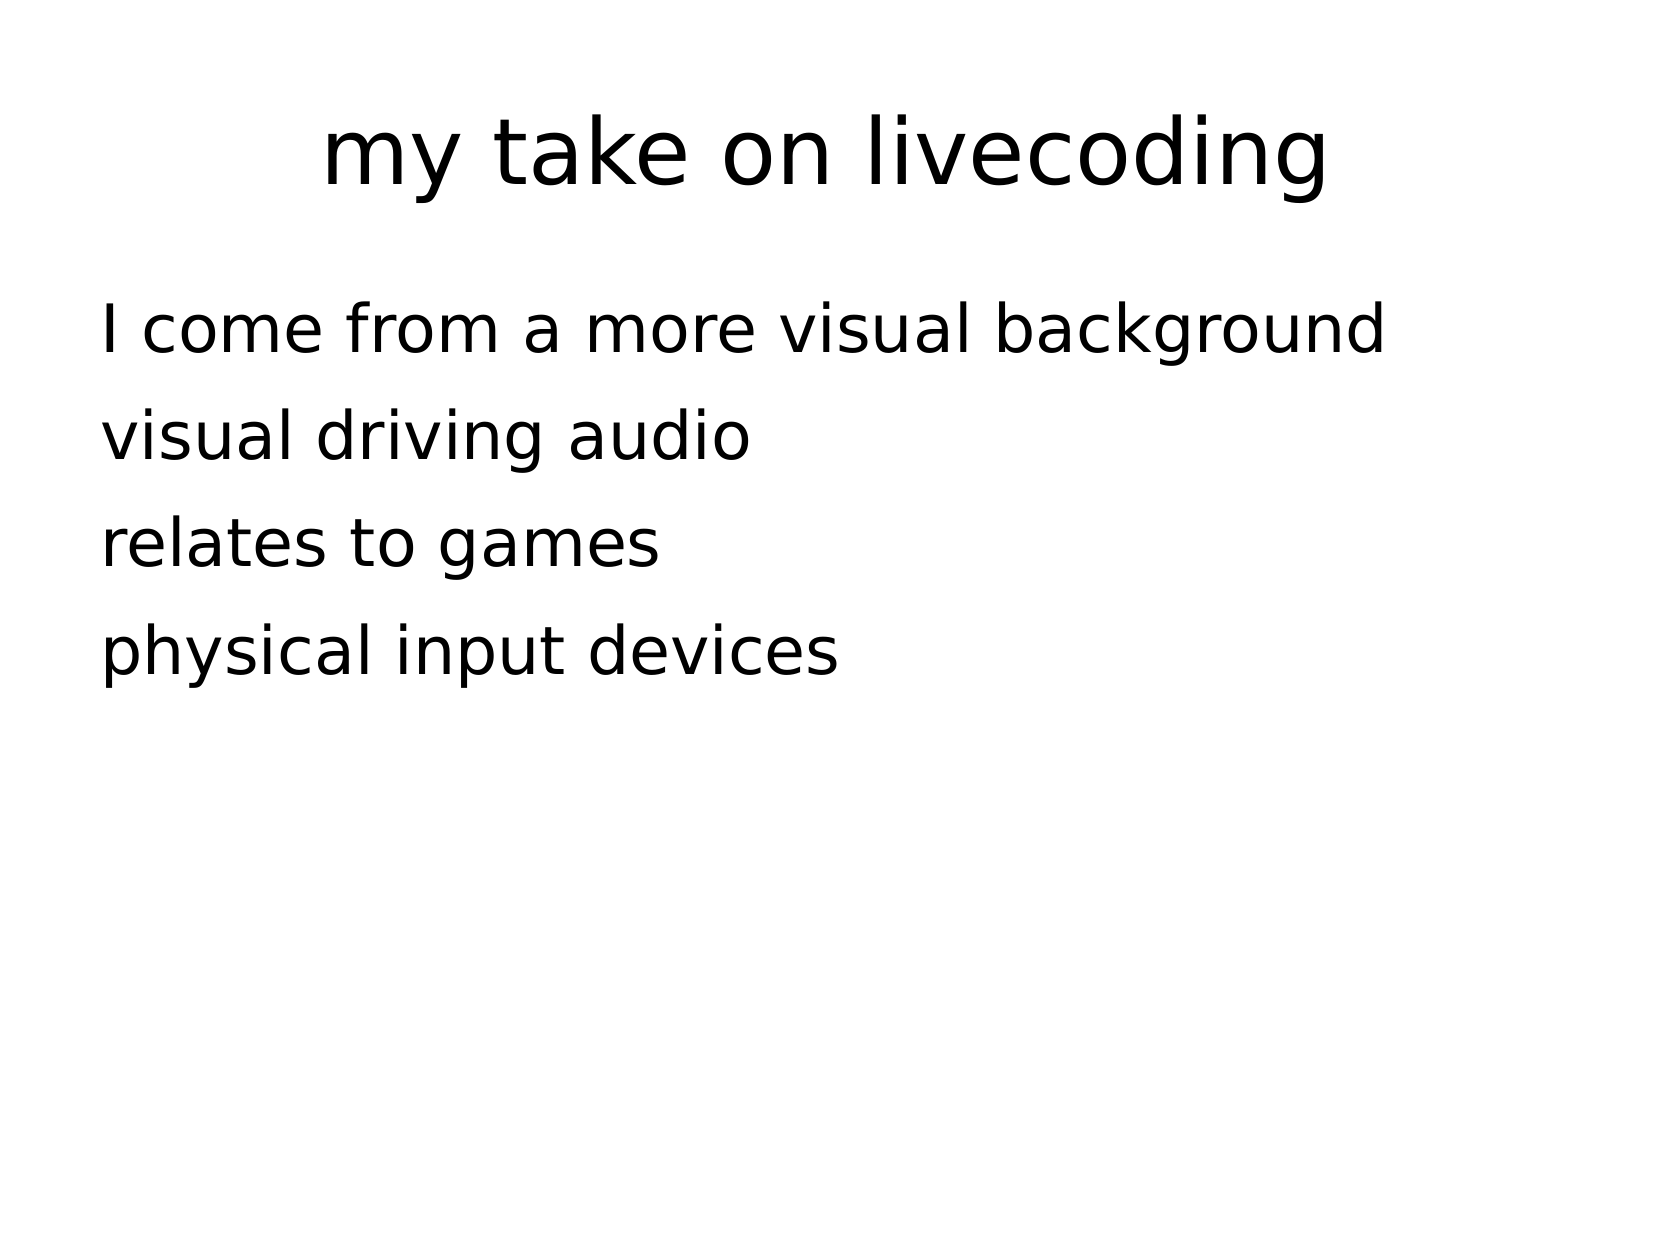

# my take on livecoding
I come from a more visual background
visual driving audio
relates to games
physical input devices